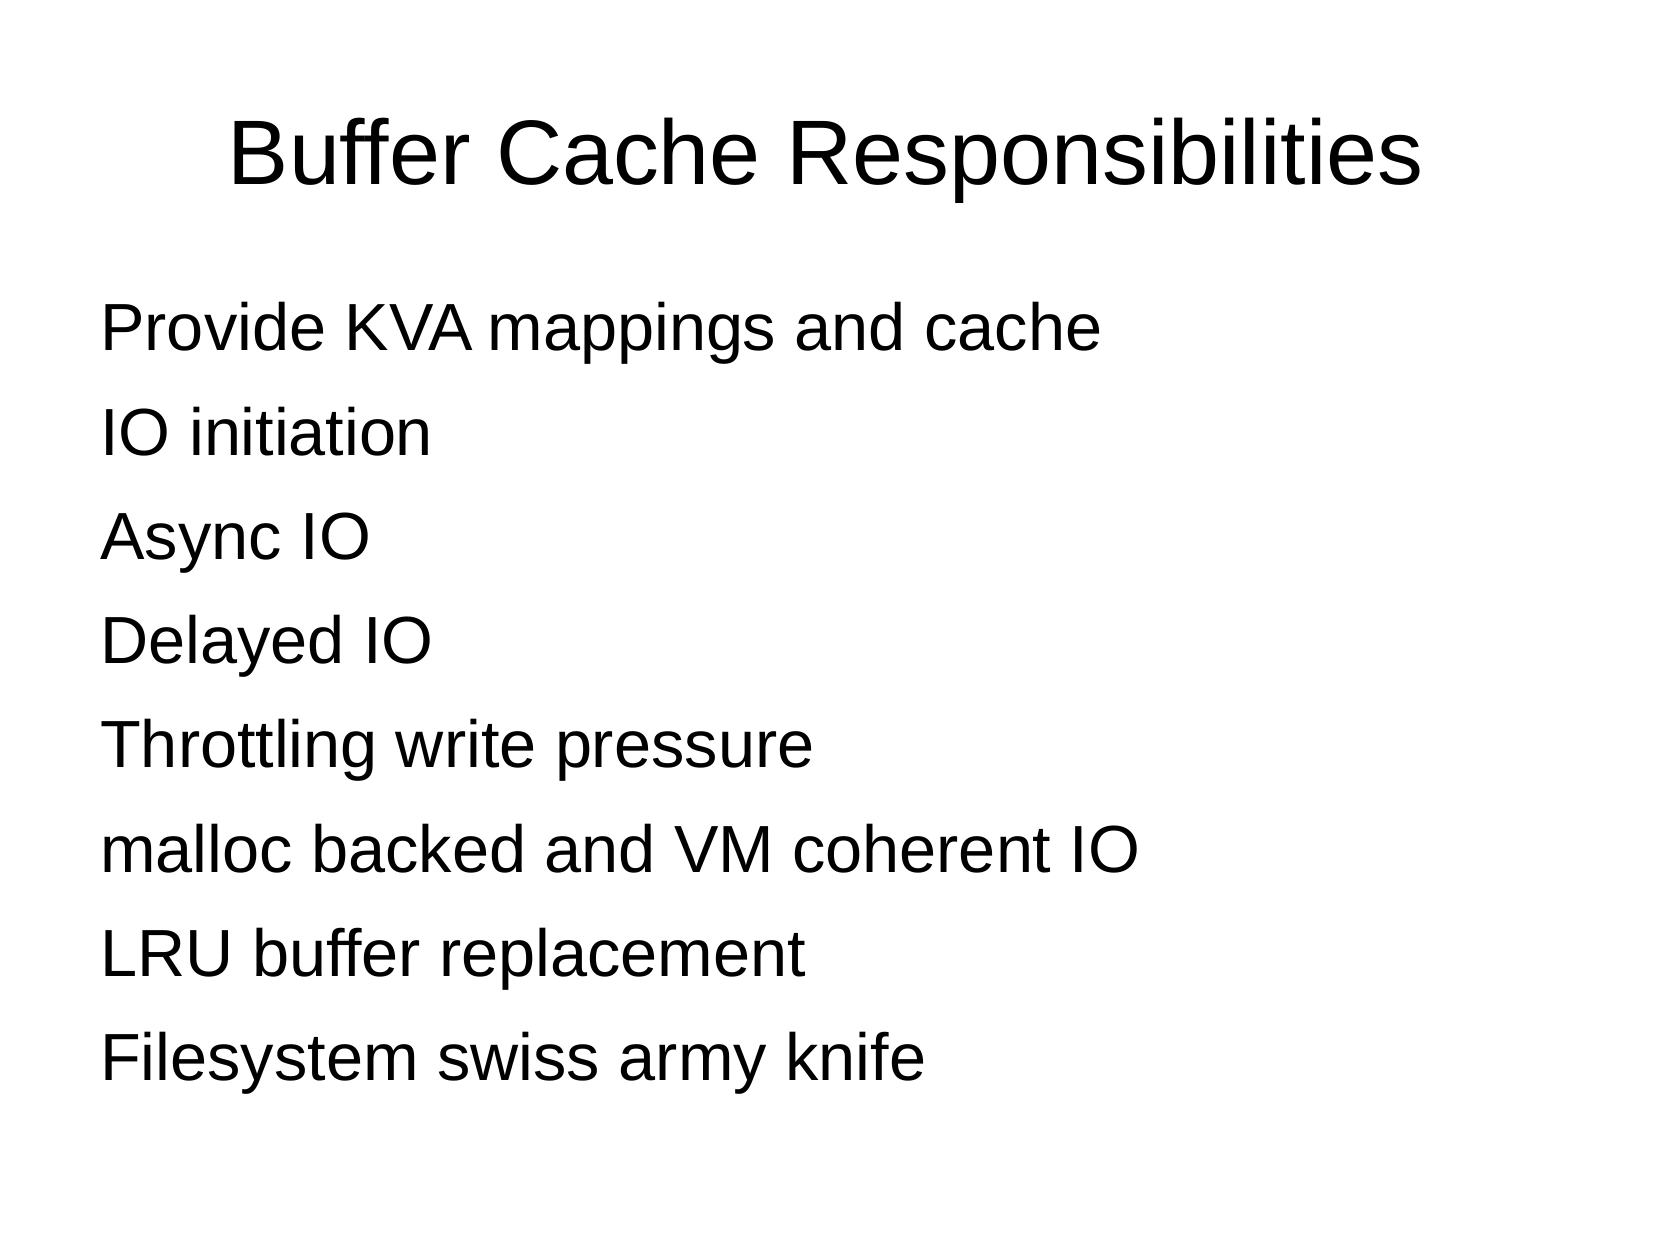

# Buffer Cache Responsibilities
Provide KVA mappings and cache
IO initiation
Async IO
Delayed IO
Throttling write pressure
malloc backed and VM coherent IO
LRU buffer replacement
Filesystem swiss army knife